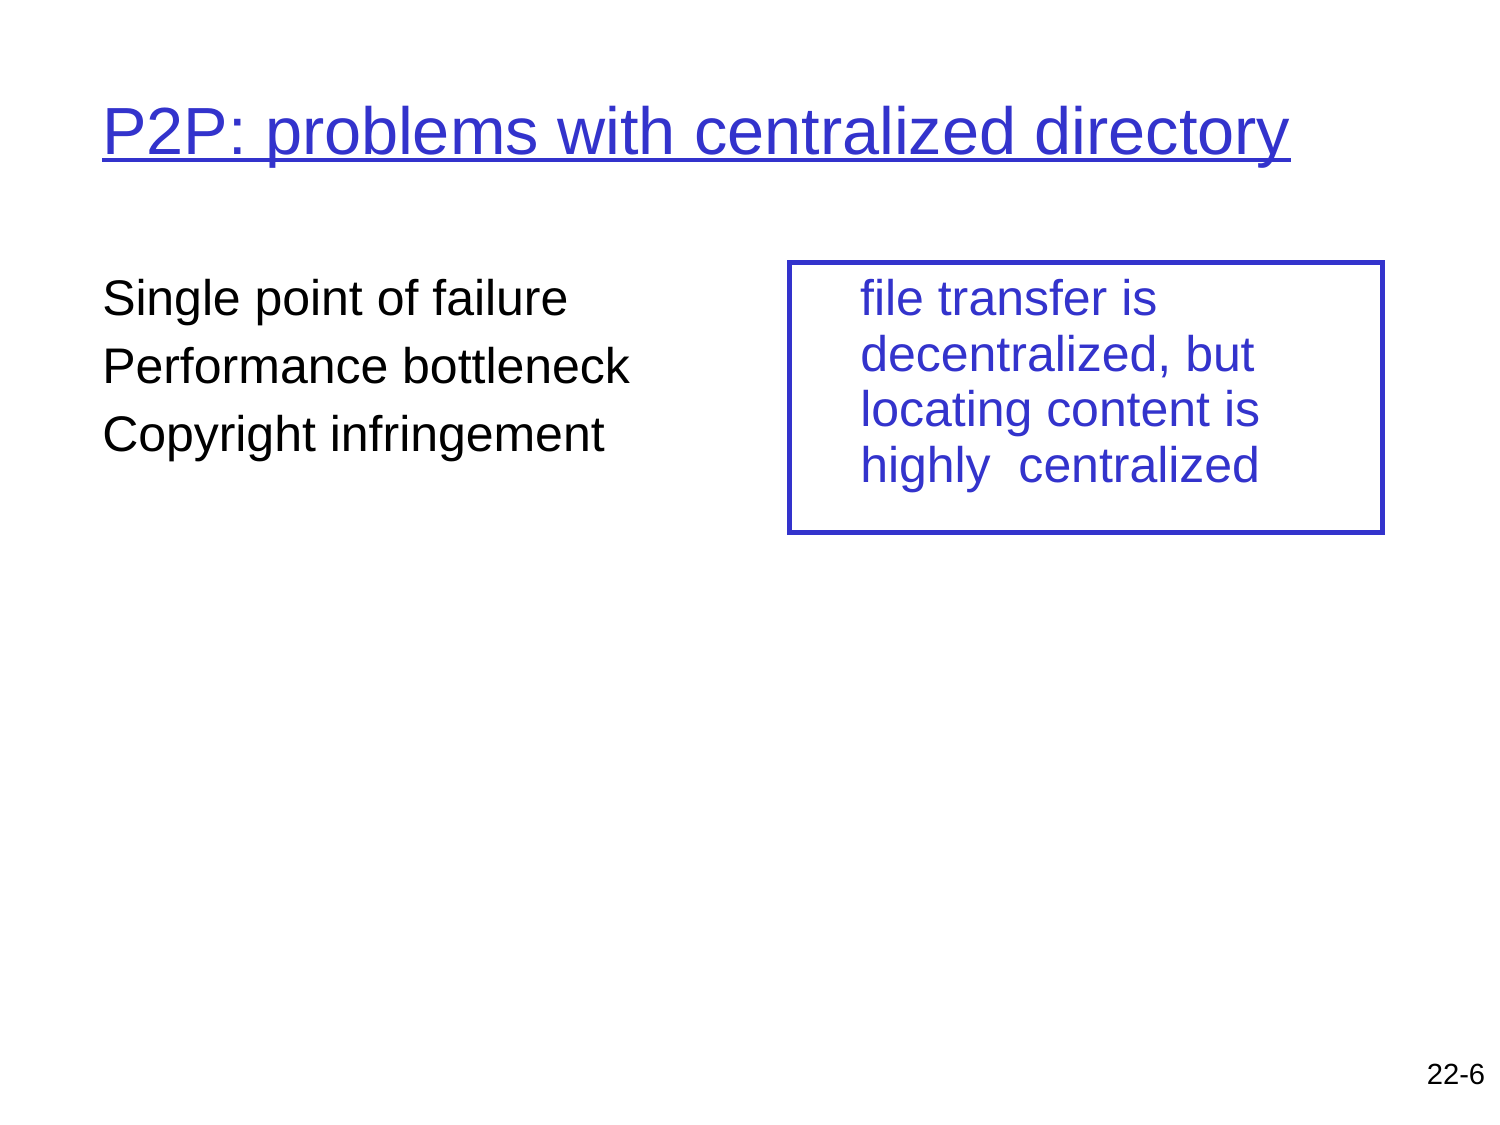

# P2P: problems with centralized directory
 file transfer is decentralized, but locating content is highly centralized
Single point of failure
Performance bottleneck
Copyright infringement
6